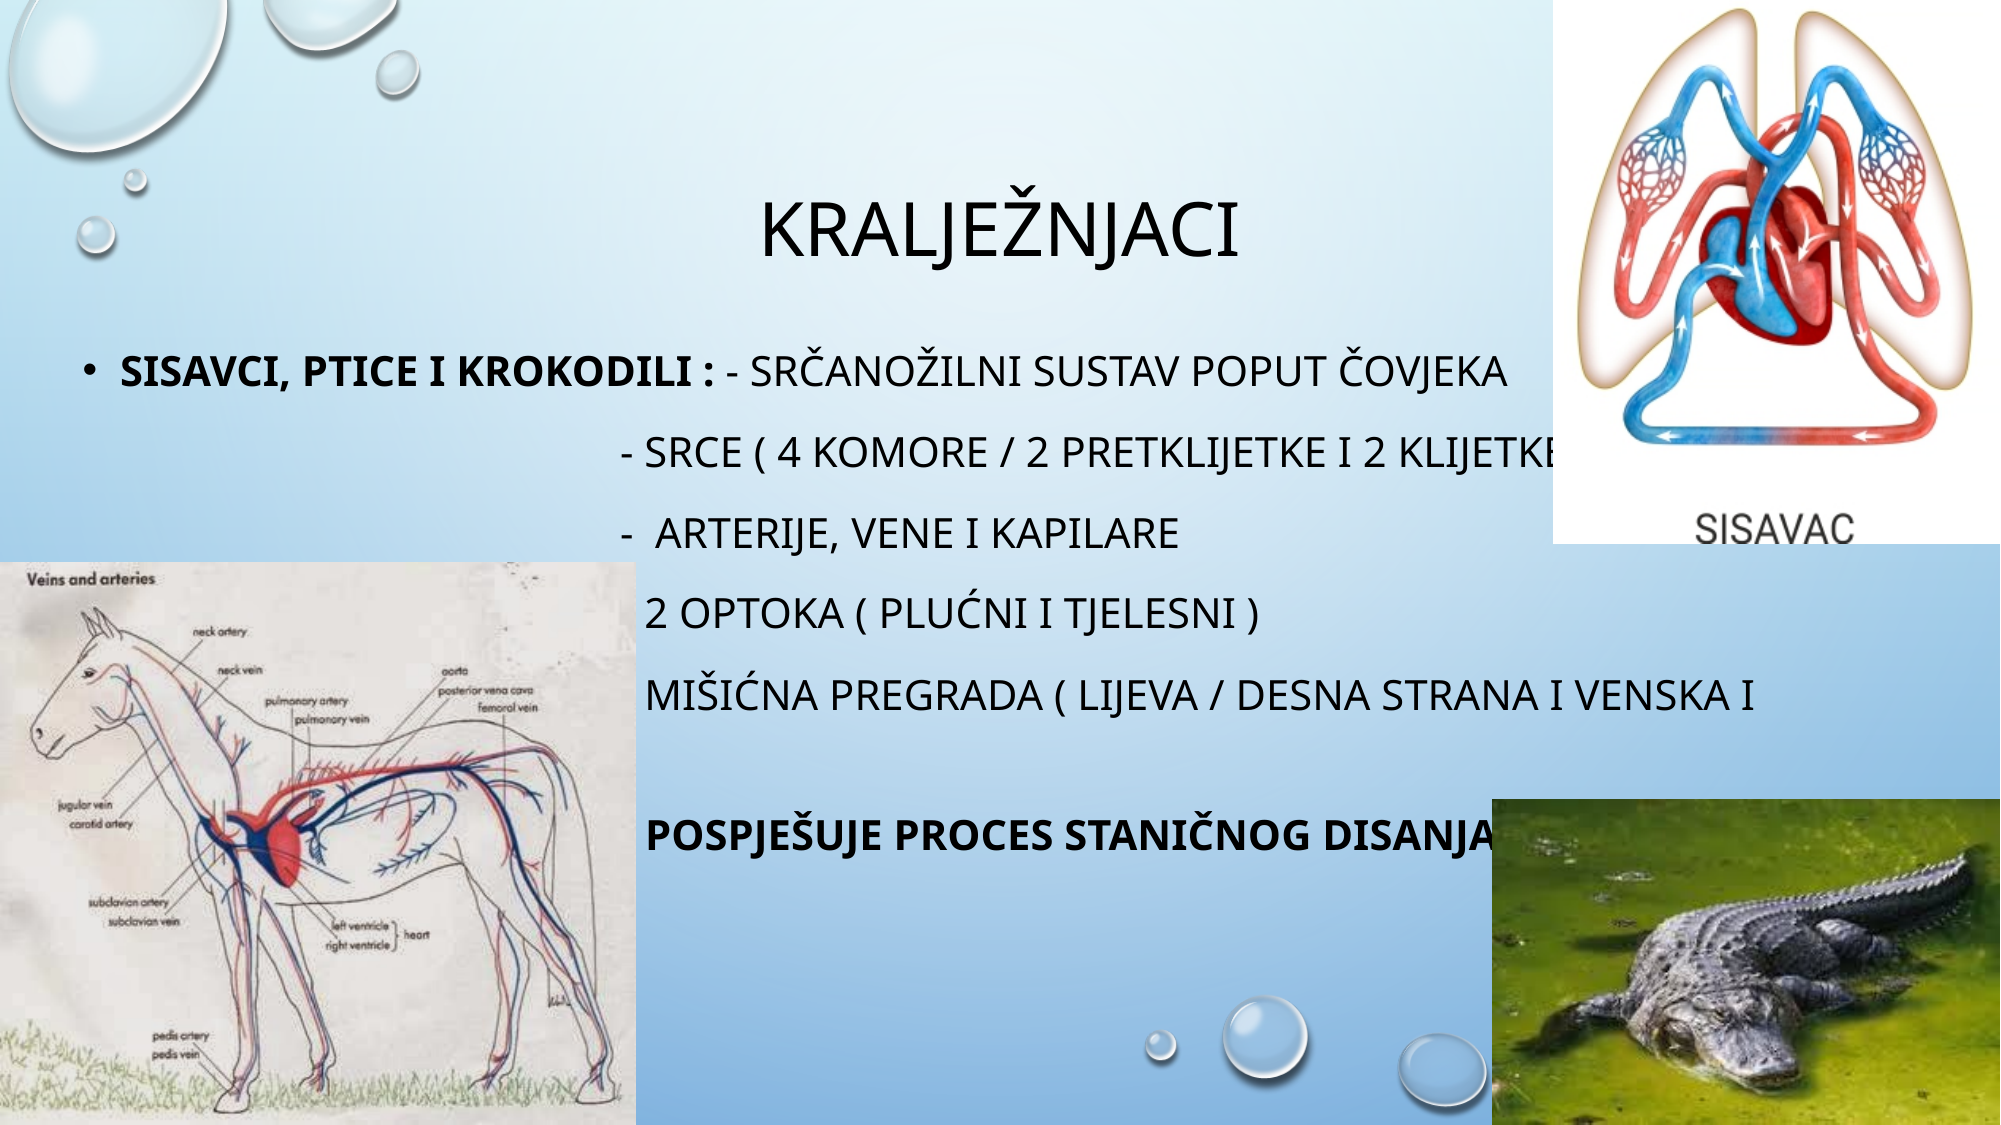

# Kralježnjaci
Sisavci, ptice i krokodili : - srčanožilni sustav poput čovjeka
 - srce ( 4 komore / 2 pretklijetke i 2 klijetke )
 - arterije, vene i kapilare
 - 2 optoka ( plućni i tjelesni )
 - mišićna pregrada ( lijeva / desna strana i venska i arterijska krv
 ( pospješuje proces staničnog disanja )